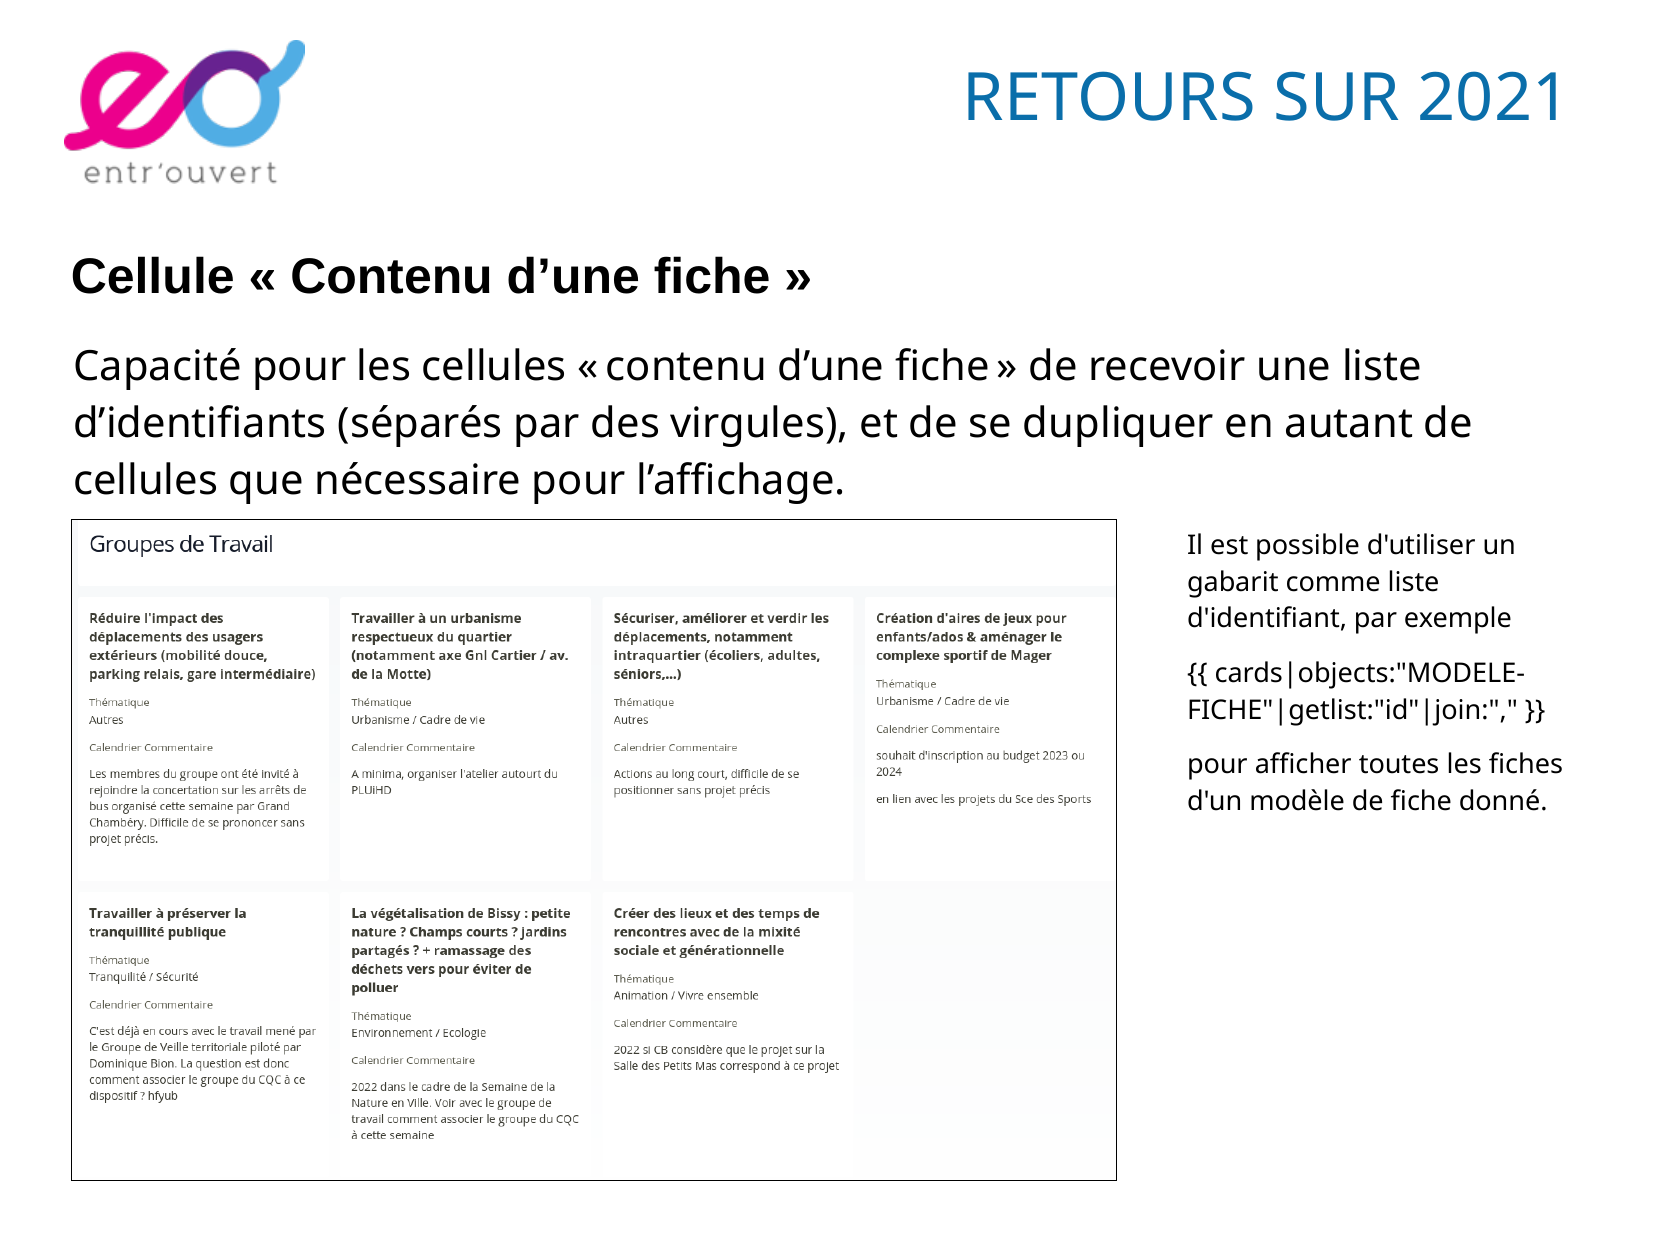

# retours sur 2021
Cellule « Contenu d’une fiche »
Capacité pour les cellules « contenu d’une fiche » de recevoir une liste d’identifiants (séparés par des virgules), et de se dupliquer en autant de cellules que nécessaire pour l’affichage.
Il est possible d'utiliser un gabarit comme liste d'identifiant, par exemple
{{ cards|objects:"MODELE-FICHE"|getlist:"id"|join:"," }}
pour afficher toutes les fiches d'un modèle de fiche donné.